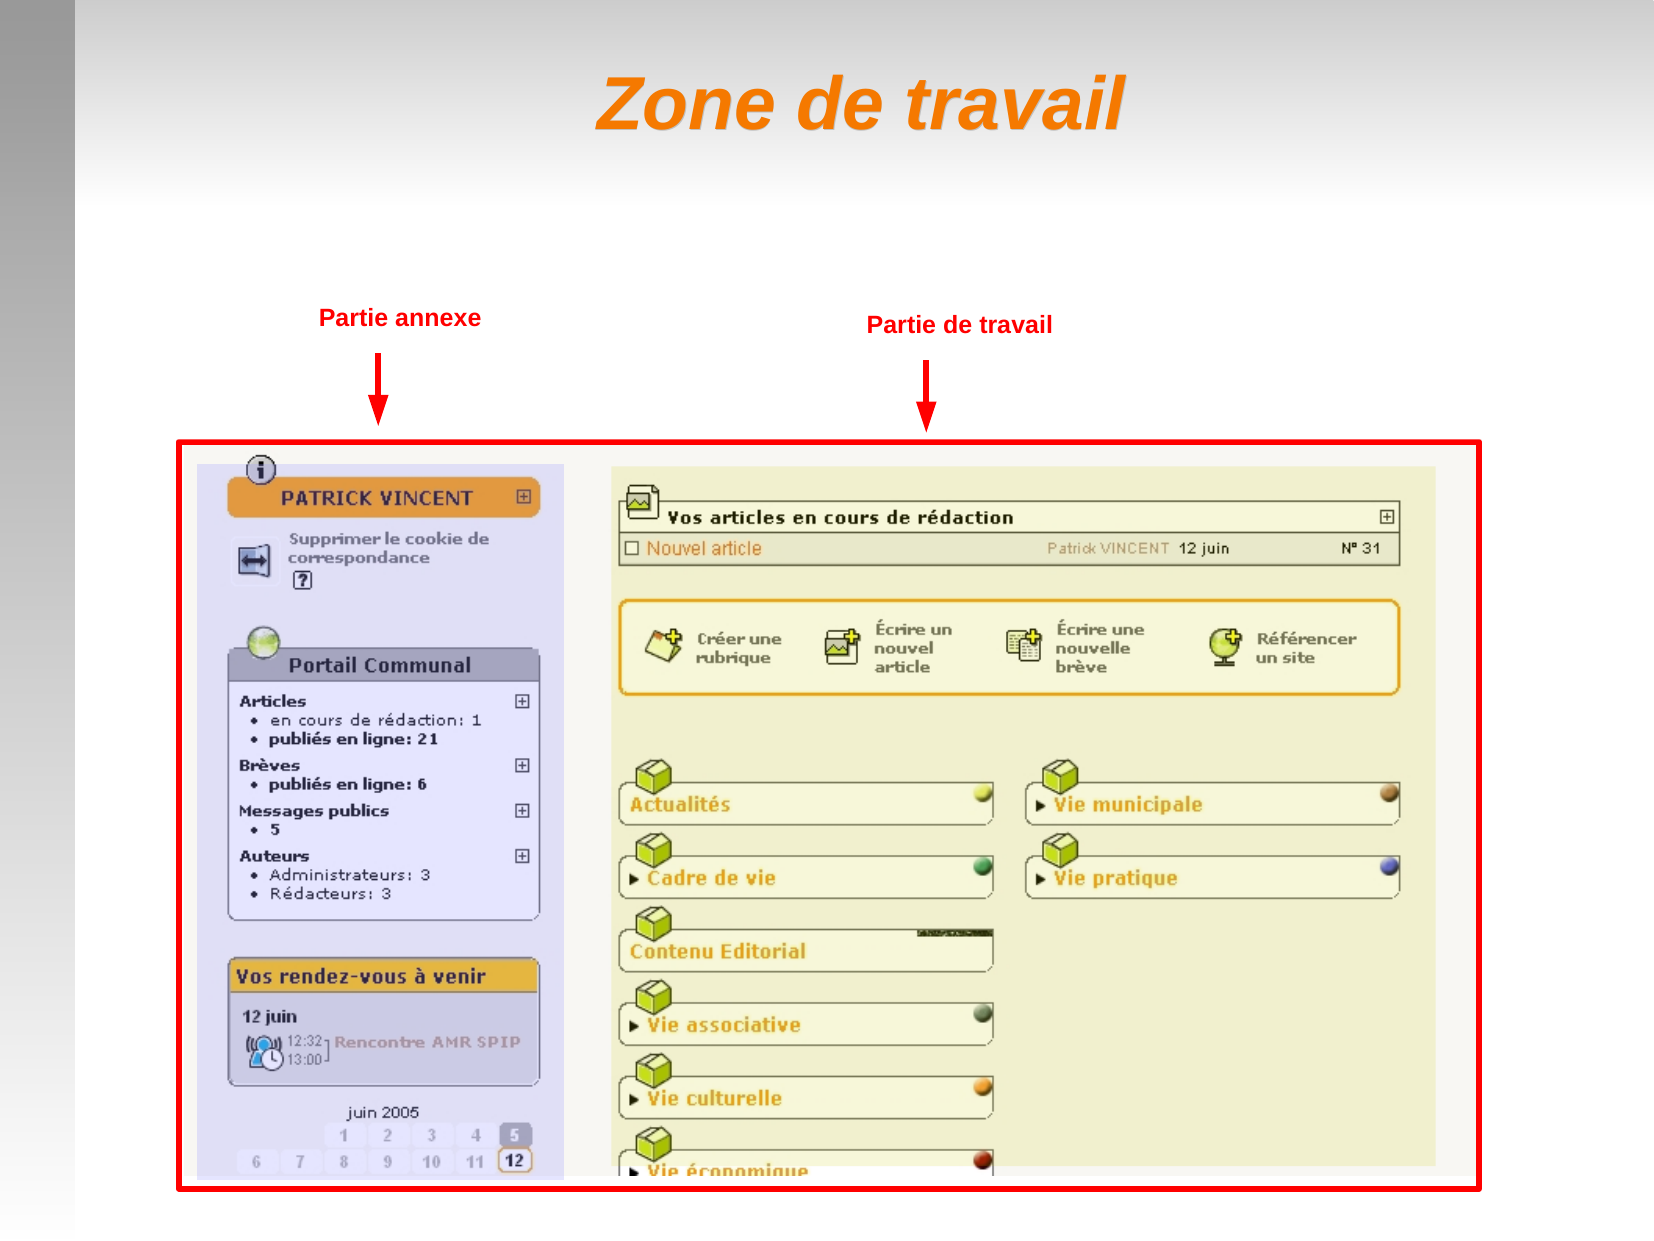

# Zone de travail
Partie annexe
Partie de travail